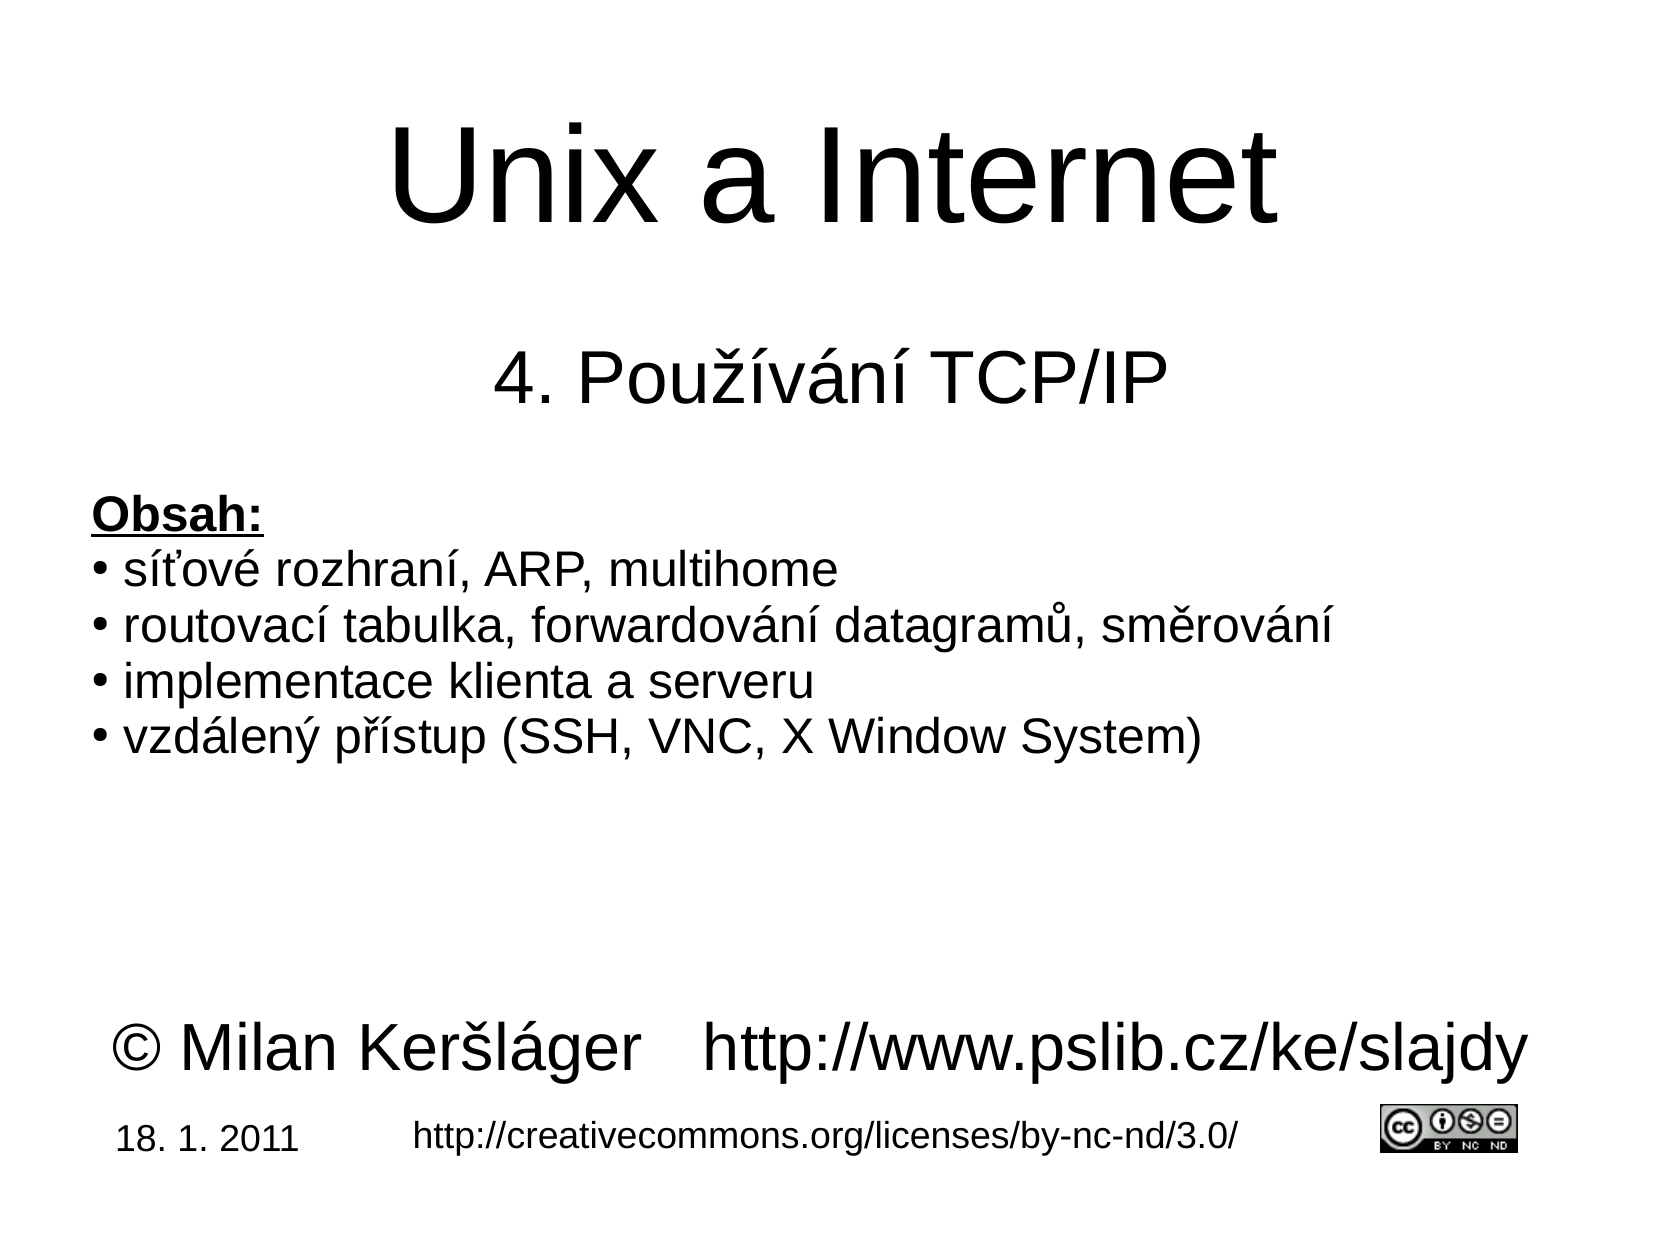

# Unix a Internet 4. Používání TCP/IP
Obsah:
 síťové rozhraní, ARP, multihome
 routovací tabulka, forwardování datagramů, směrování
 implementace klienta a serveru
 vzdálený přístup (SSH, VNC, X Window System)
© Milan Keršláger	http://www.pslib.cz/ke/slajdy
http://creativecommons.org/licenses/by-nc-nd/3.0/
18. 1. 2011